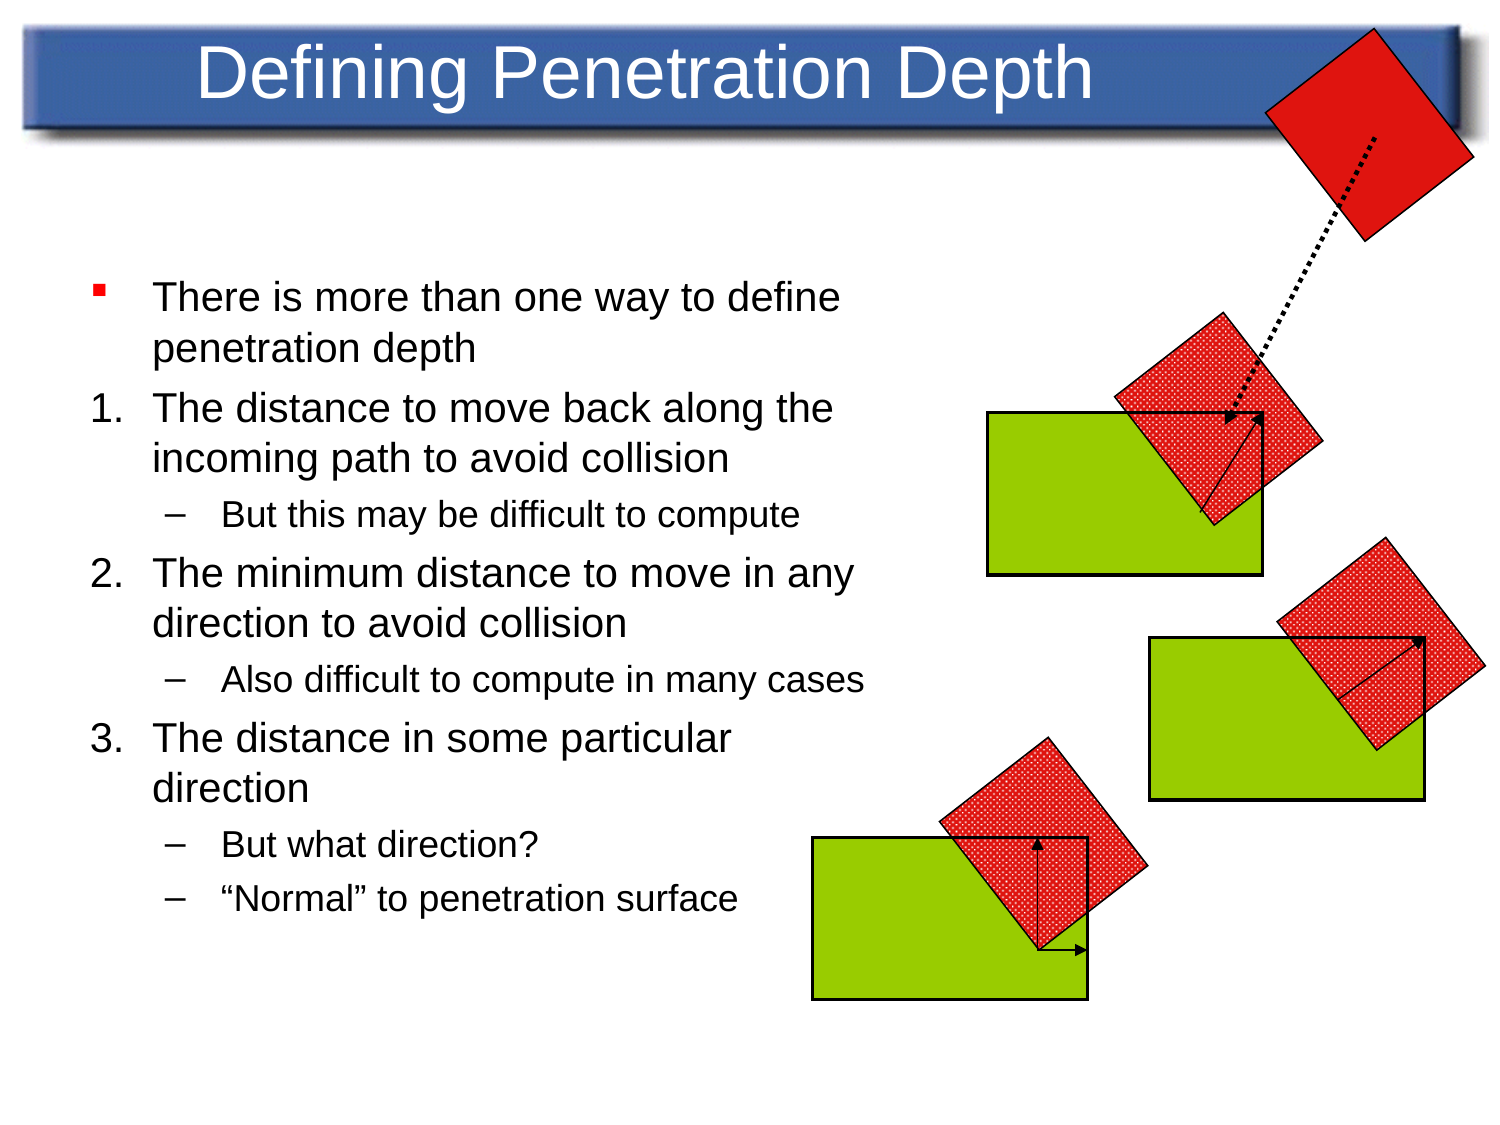

# Defining Penetration Depth
There is more than one way to define penetration depth
The distance to move back along the incoming path to avoid collision
But this may be difficult to compute
The minimum distance to move in any direction to avoid collision
Also difficult to compute in many cases
The distance in some particular direction
But what direction?
“Normal” to penetration surface